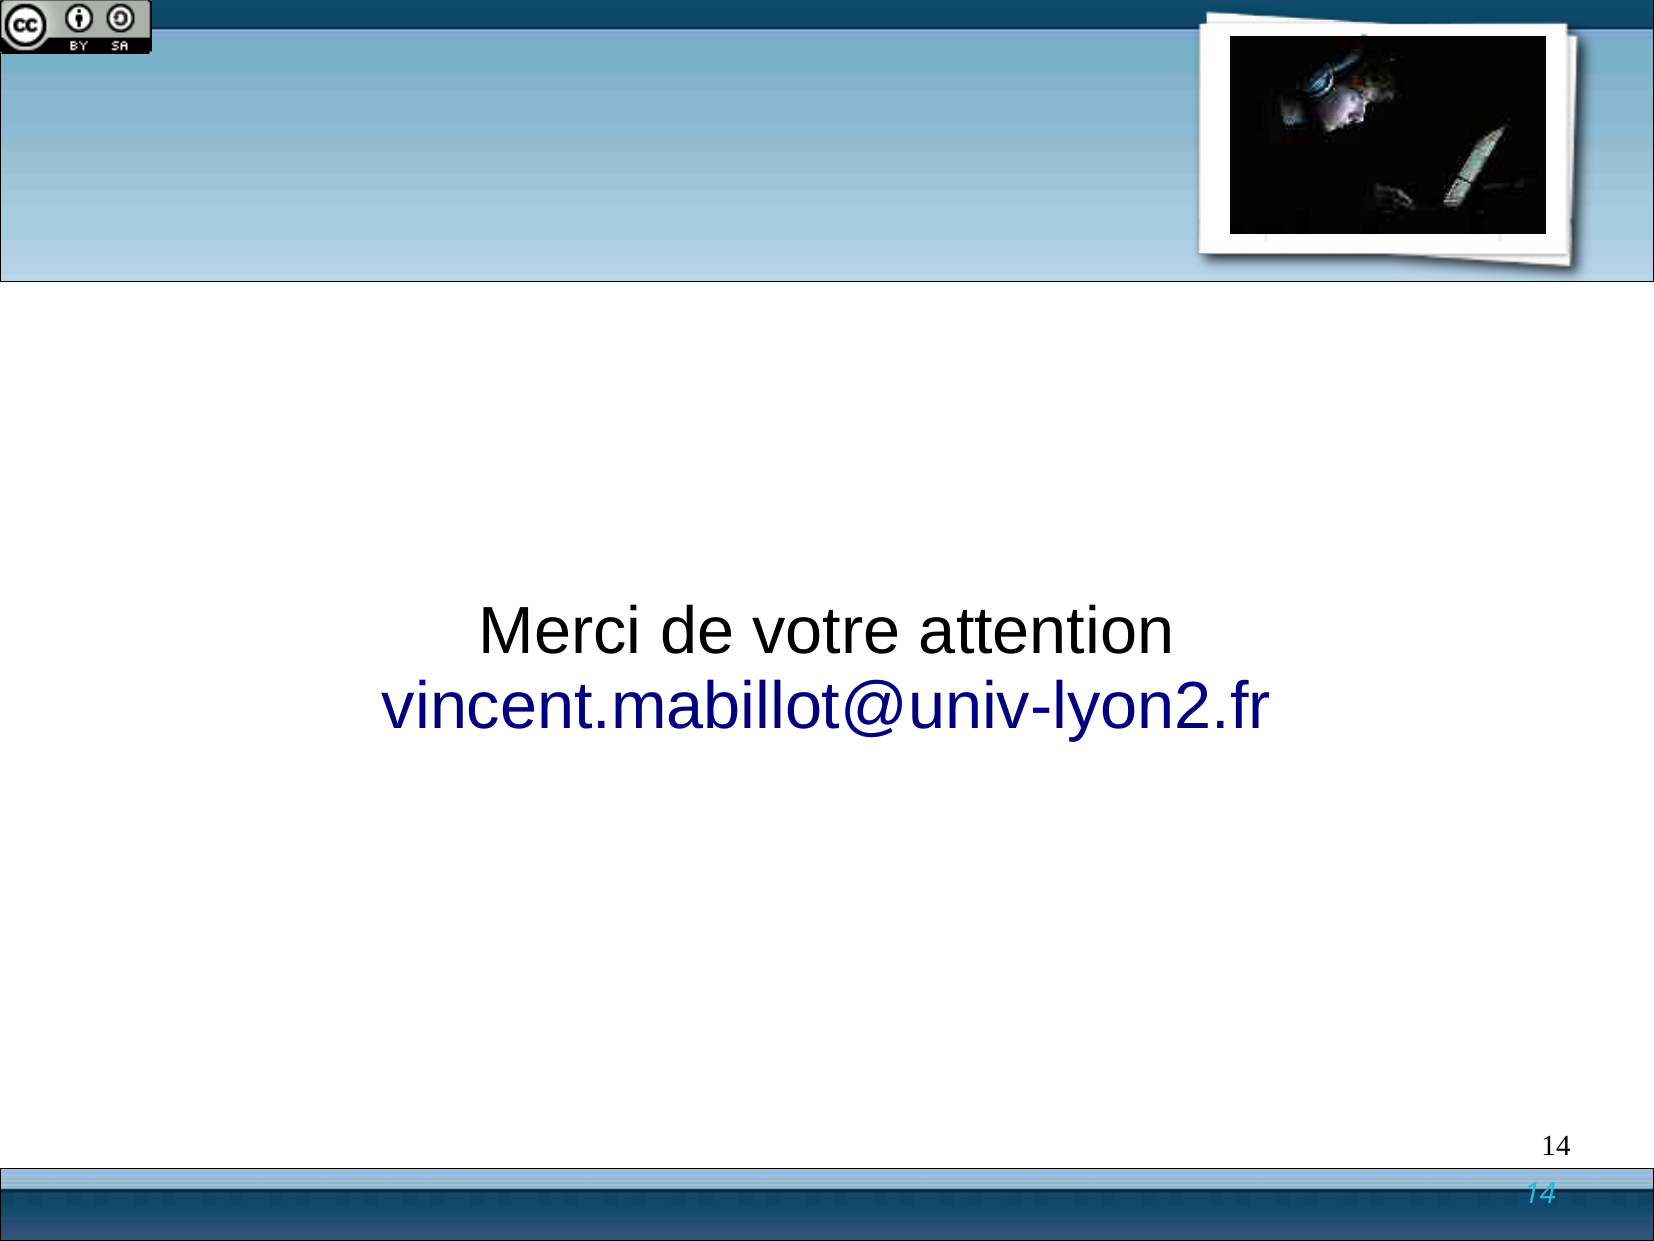

#
Merci de votre attention
vincent.mabillot@univ-lyon2.fr
14